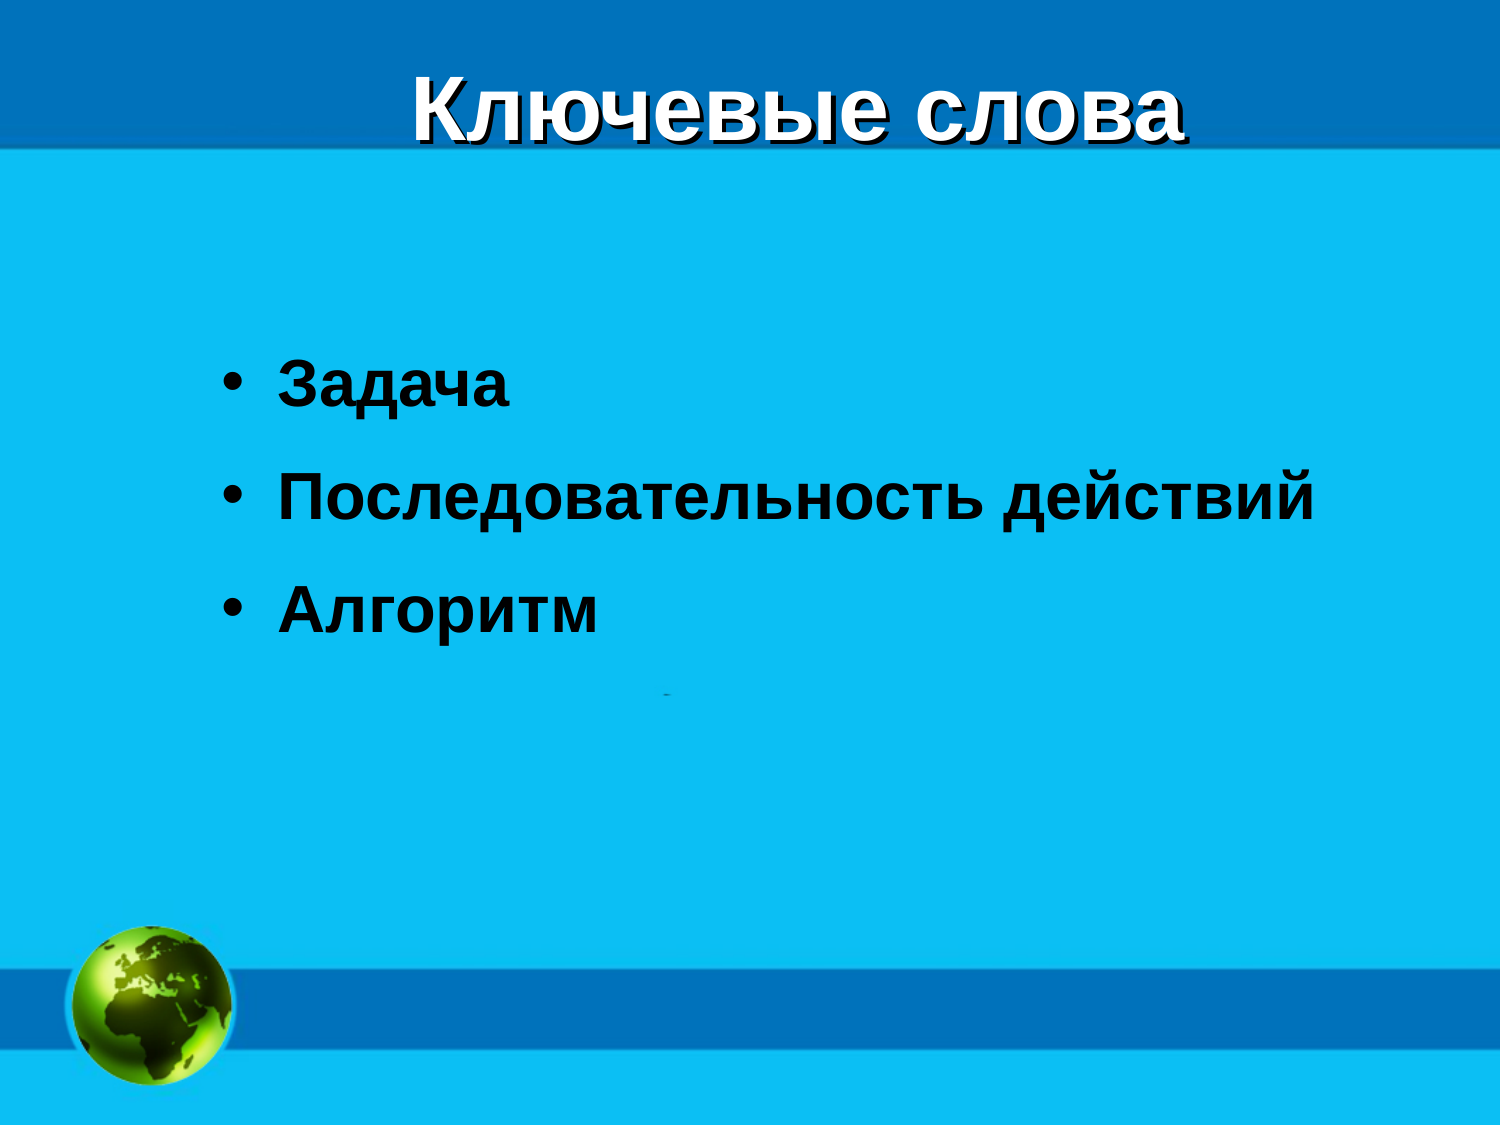

# Ключевые слова
Задача
Последовательность действий
Алгоритм